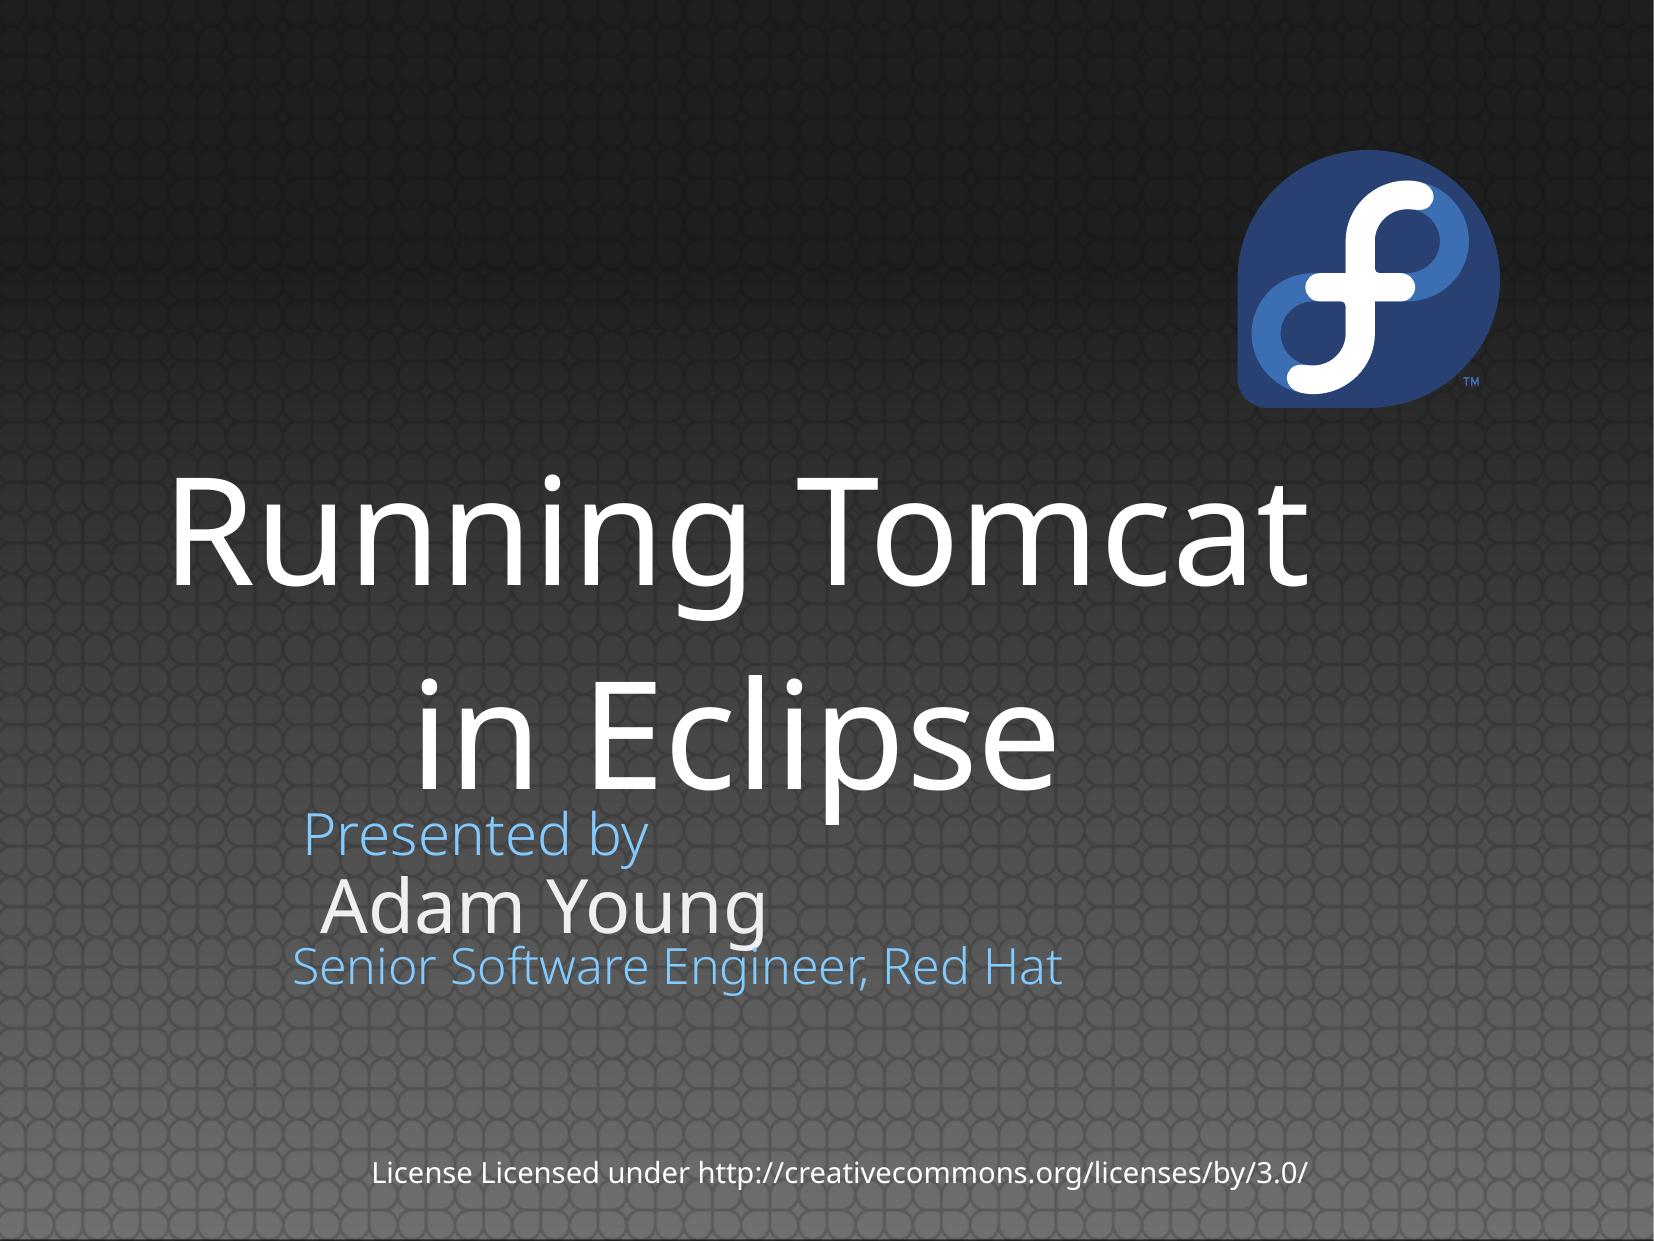

Running Tomcat
in Eclipse
Presented by
Adam Young
Senior Software Engineer, Red Hat
License Licensed under http://creativecommons.org/licenses/by/3.0/